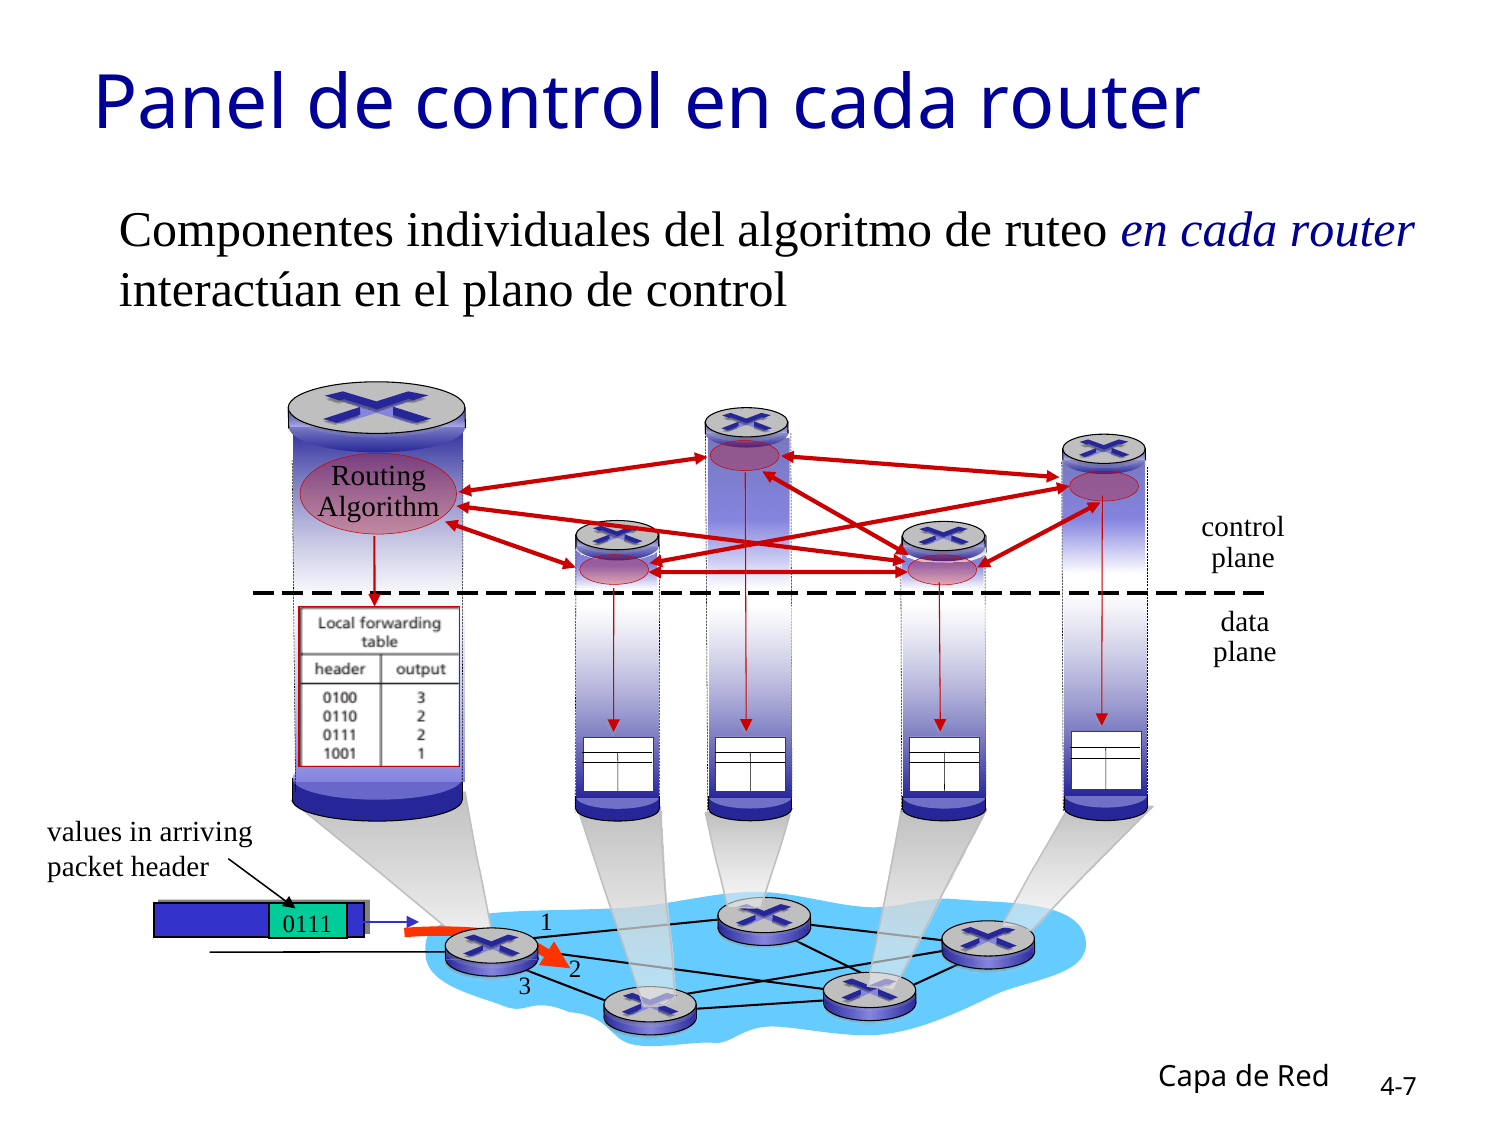

Panel de control en cada router
Componentes individuales del algoritmo de ruteo en cada router interactúan en el plano de control
Routing
Algorithm
control
plane
data
plane
values in arriving
packet header
0111
1
2
3
7